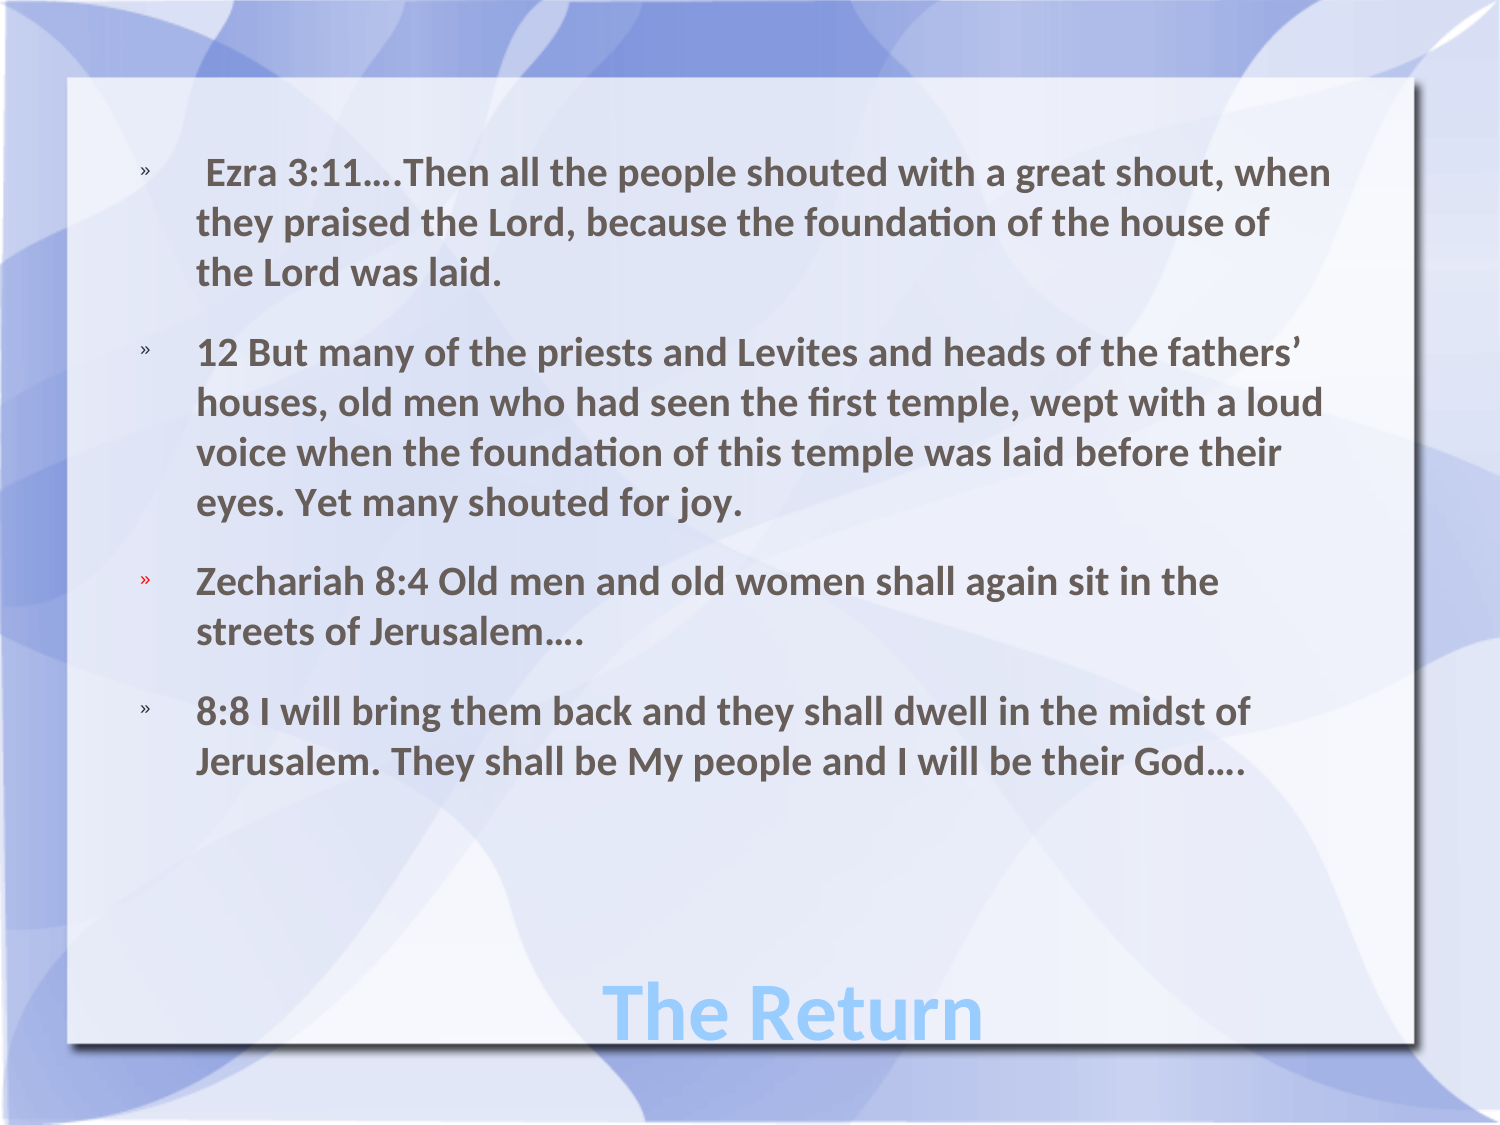

Ezra 3:11….Then all the people shouted with a great shout, when they praised the Lord, because the foundation of the house of the Lord was laid.
12 But many of the priests and Levites and heads of the fathers’ houses, old men who had seen the first temple, wept with a loud voice when the foundation of this temple was laid before their eyes. Yet many shouted for joy.
Zechariah 8:4 Old men and old women shall again sit in the streets of Jerusalem….
8:8 I will bring them back and they shall dwell in the midst of Jerusalem. They shall be My people and I will be their God….
# The Return